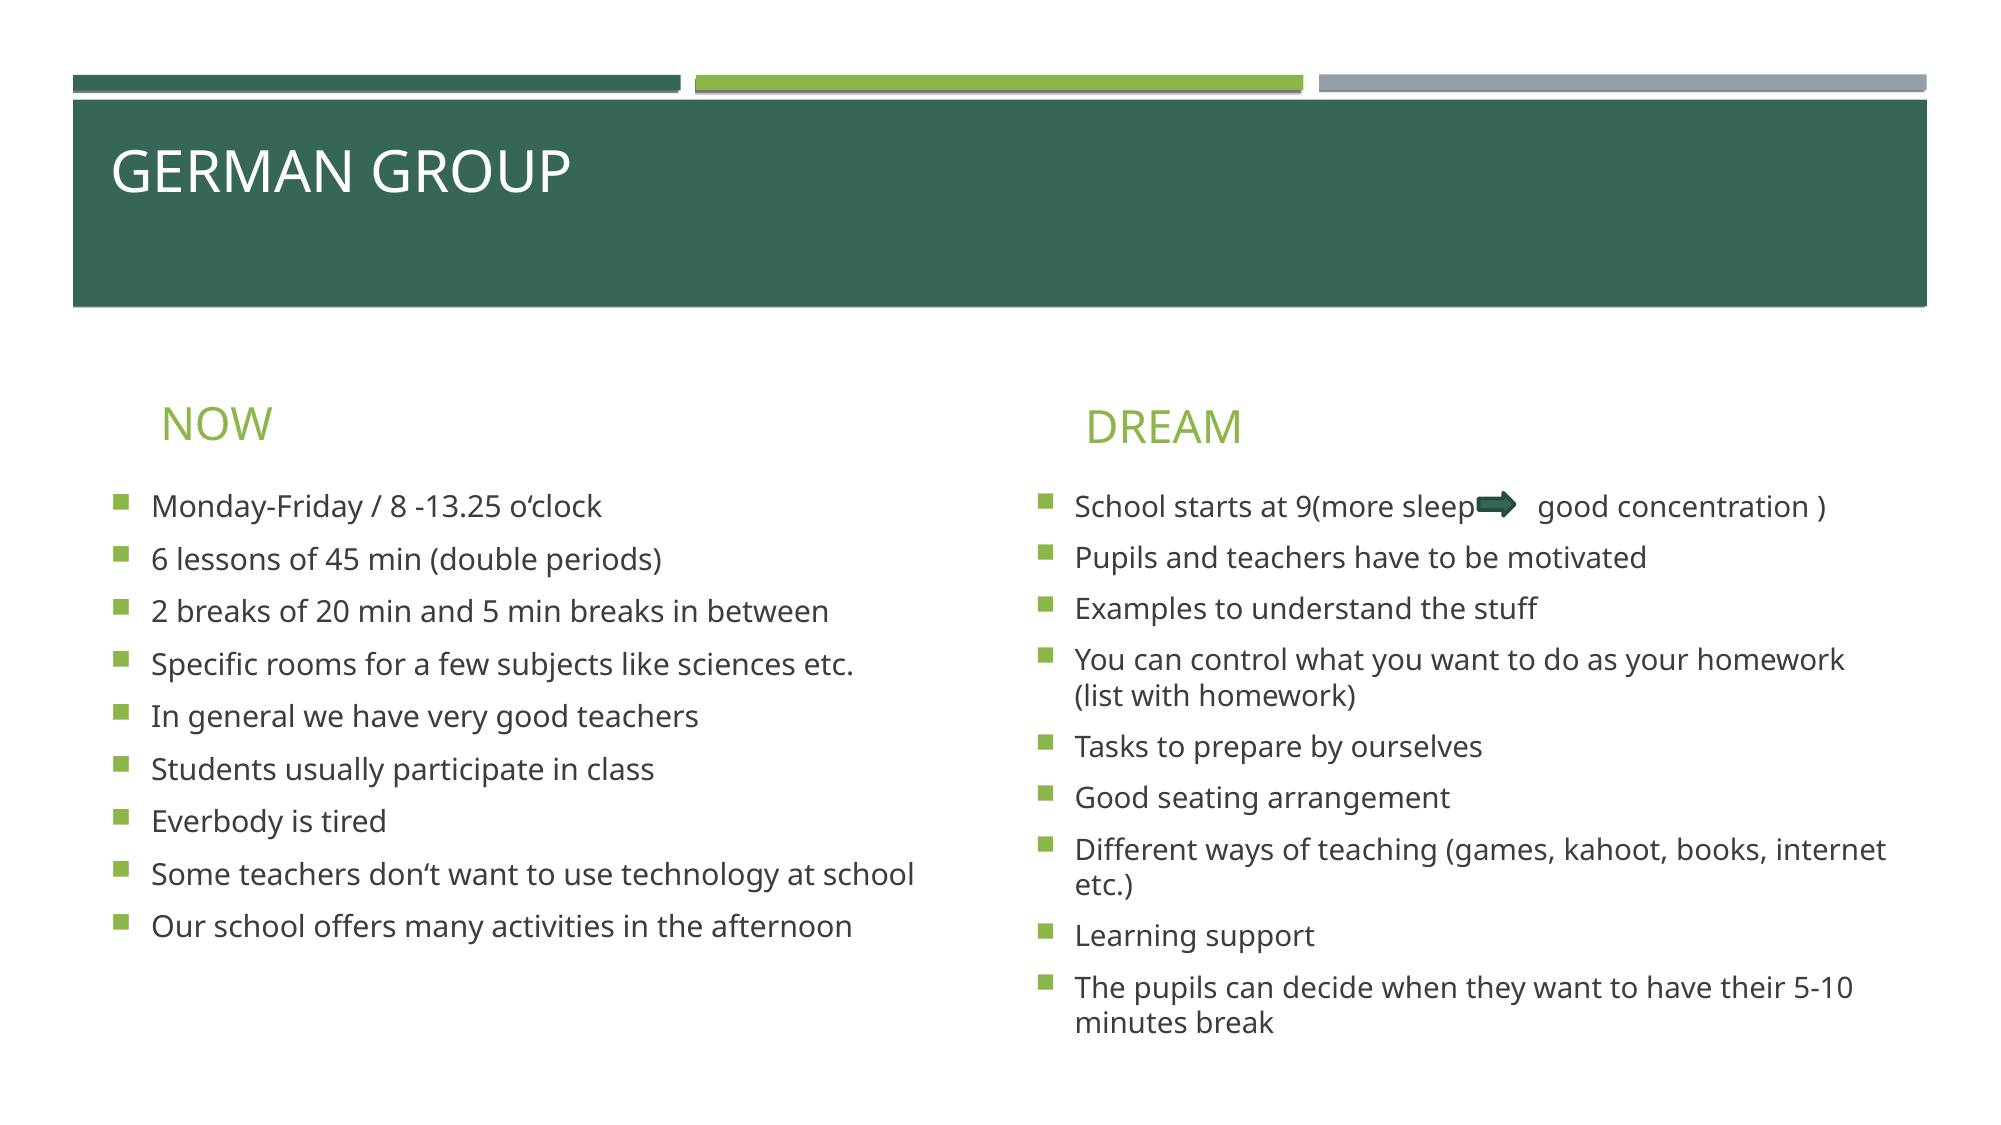

# German group
NOW
DREAM
Monday-Friday / 8 -13.25 o‘clock
6 lessons of 45 min (double periods)
2 breaks of 20 min and 5 min breaks in between
Specific rooms for a few subjects like sciences etc.
In general we have very good teachers
Students usually participate in class
Everbody is tired
Some teachers don‘t want to use technology at school
Our school offers many activities in the afternoon
School starts at 9(more sleep good concentration )
Pupils and teachers have to be motivated
Examples to understand the stuff
You can control what you want to do as your homework (list with homework)
Tasks to prepare by ourselves
Good seating arrangement
Different ways of teaching (games, kahoot, books, internet etc.)
Learning support
The pupils can decide when they want to have their 5-10 minutes break